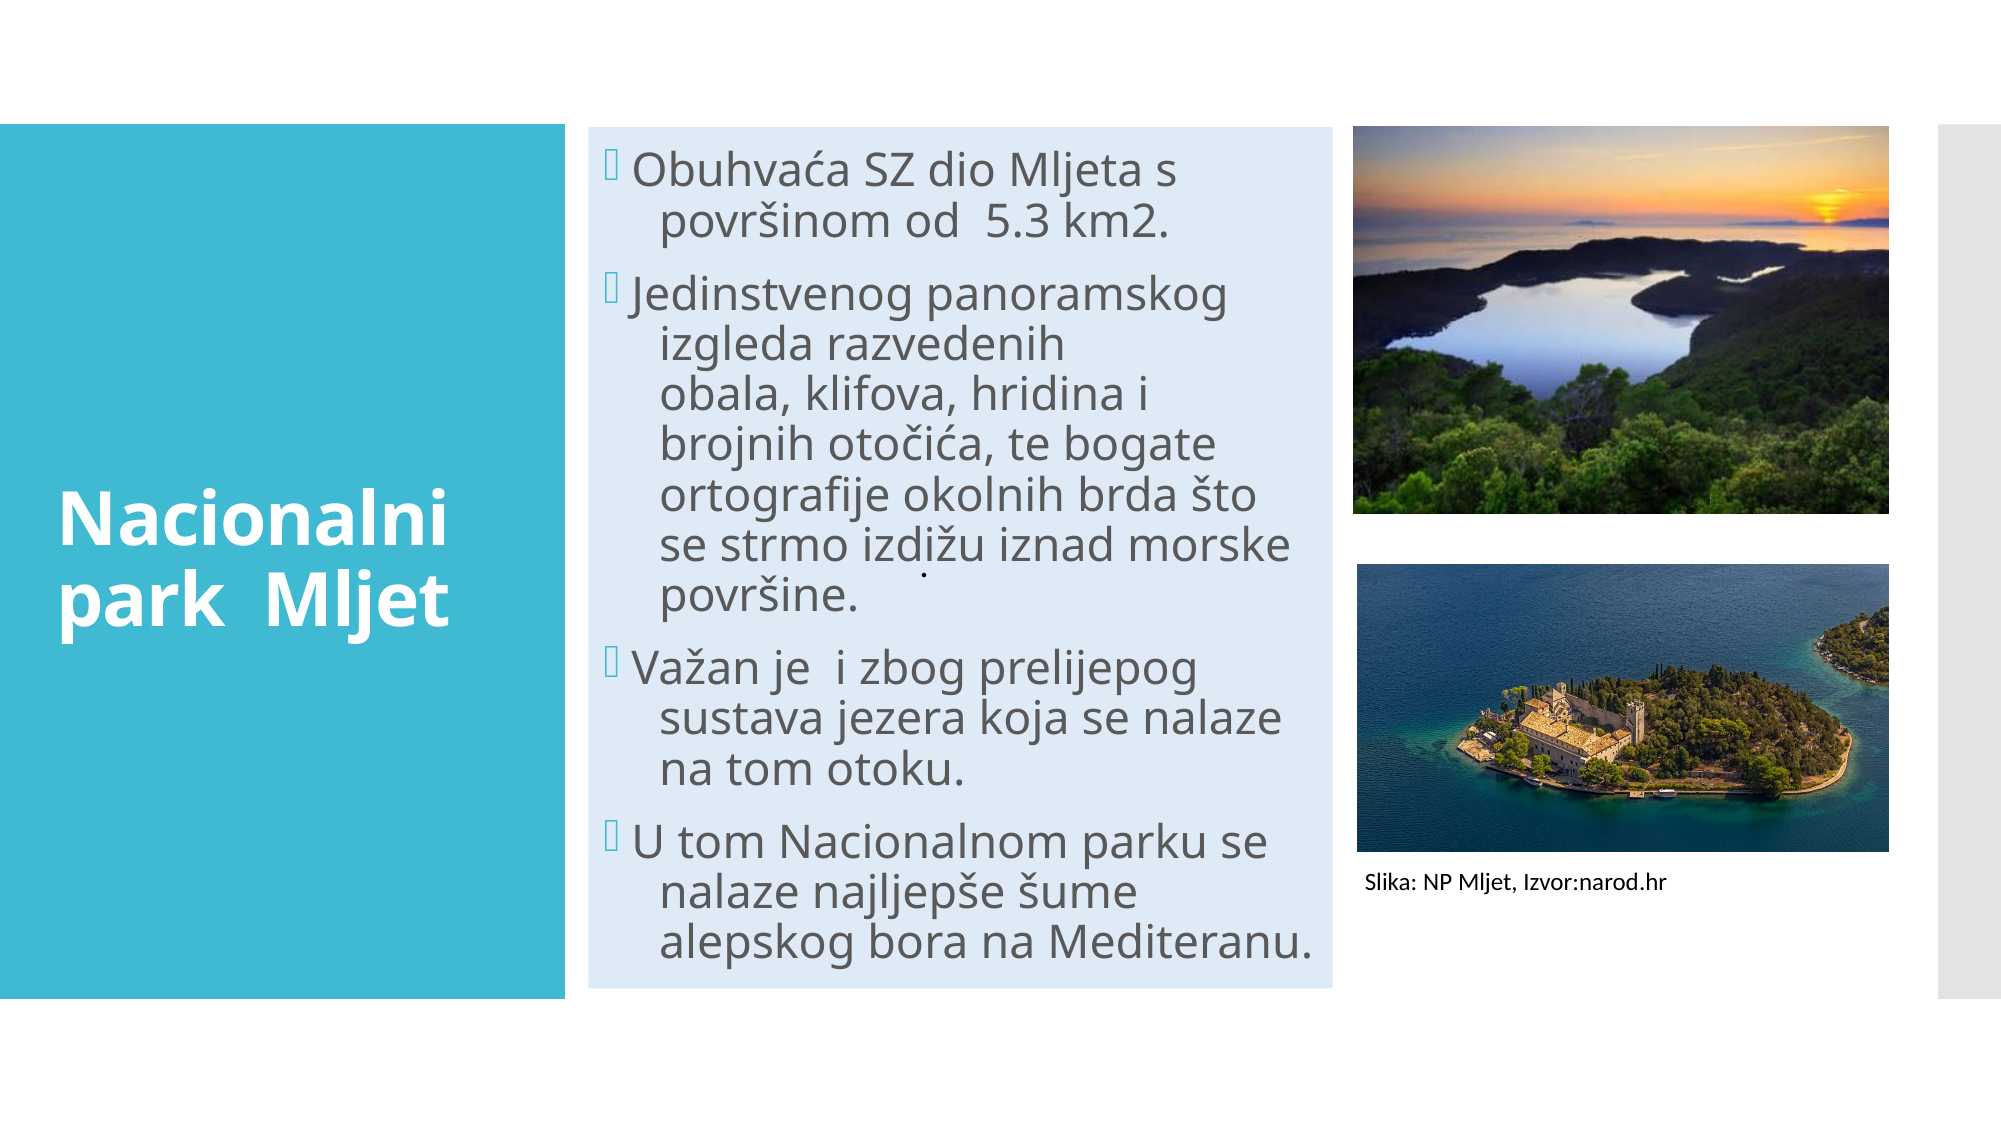

Obuhvaća SZ dio Mljeta s površinom od  5.3 km2.
Jedinstvenog panoramskog izgleda razvedenih obala, klifova, hridina i brojnih otočića, te bogate ortografije okolnih brda što se strmo izdižu iznad morske površine.
Važan je i zbog prelijepog sustava jezera koja se nalaze na tom otoku.
U tom Nacionalnom parku se nalaze najljepše šume alepskog bora na Mediteranu.
# Nacionalni park Mljet
.
Slika: NP Mljet, Izvor:narod.hr